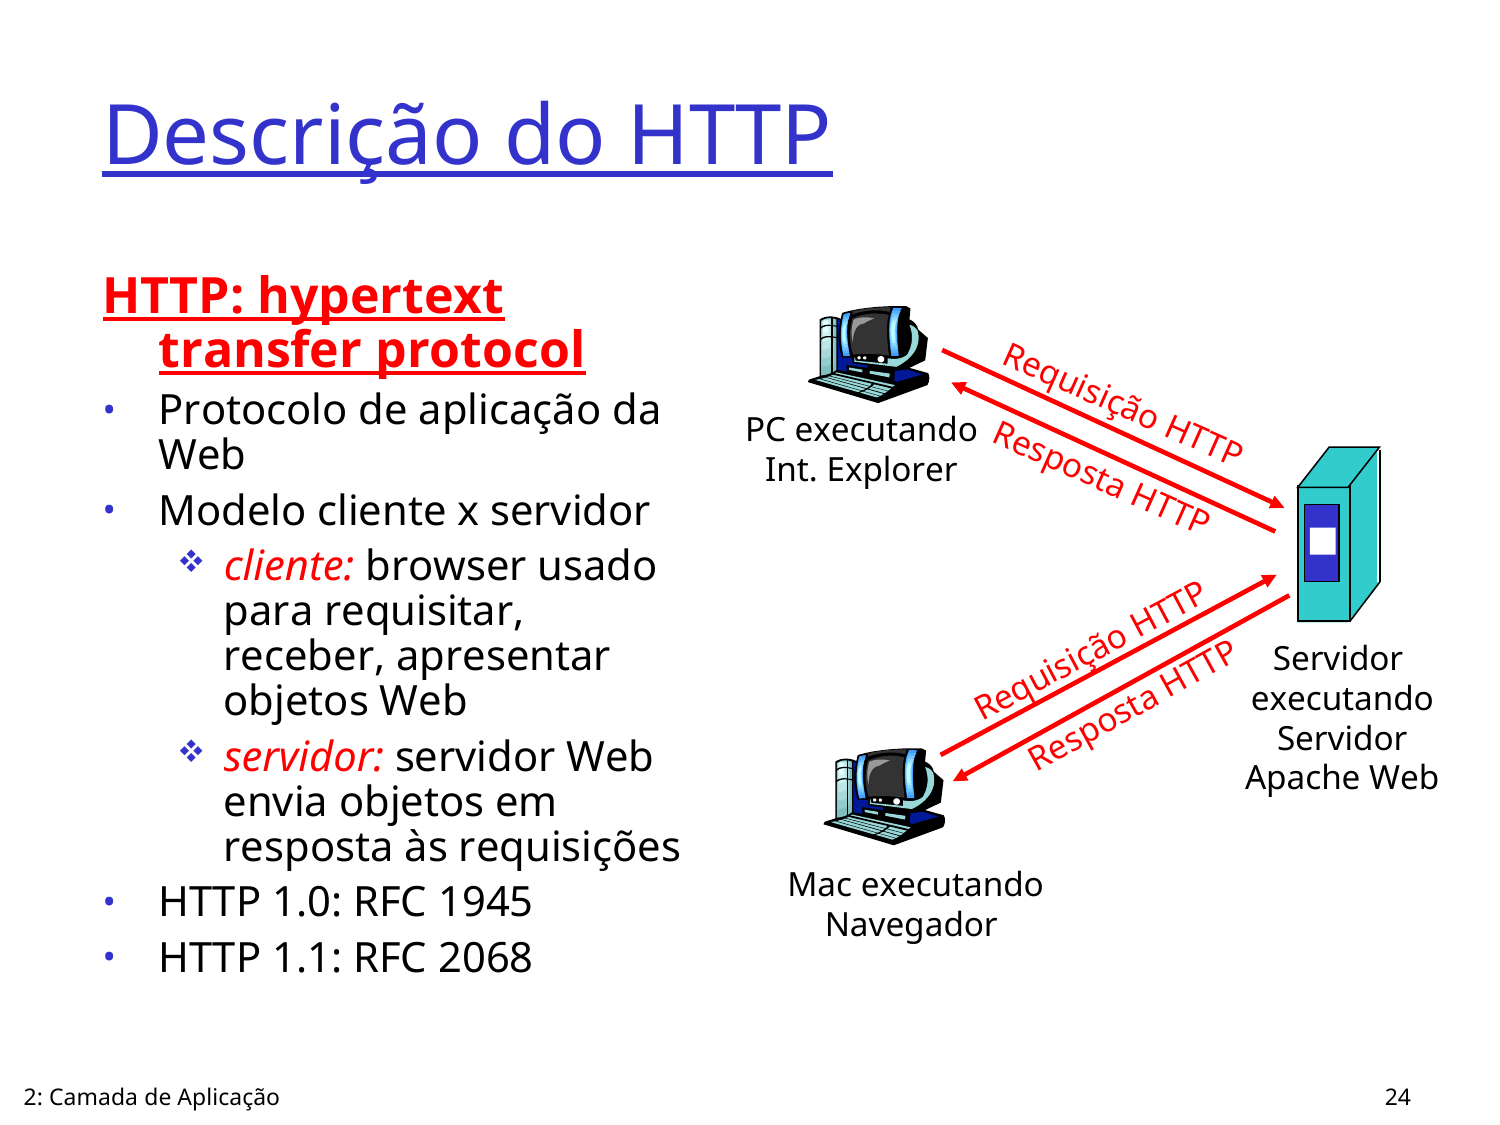

# Descrição do HTTP
HTTP: hypertext transfer protocol
Protocolo de aplicação da Web
Modelo cliente x servidor
cliente: browser usado para requisitar, receber, apresentar objetos Web
servidor: servidor Web envia objetos em resposta às requisições
HTTP 1.0: RFC 1945
HTTP 1.1: RFC 2068
Requisição HTTP
PC executando
Int. Explorer
Resposta HTTP
Requisição HTTP
Servidor
executando
Servidor
Apache Web
Resposta HTTP
Mac executando
Navegador
24